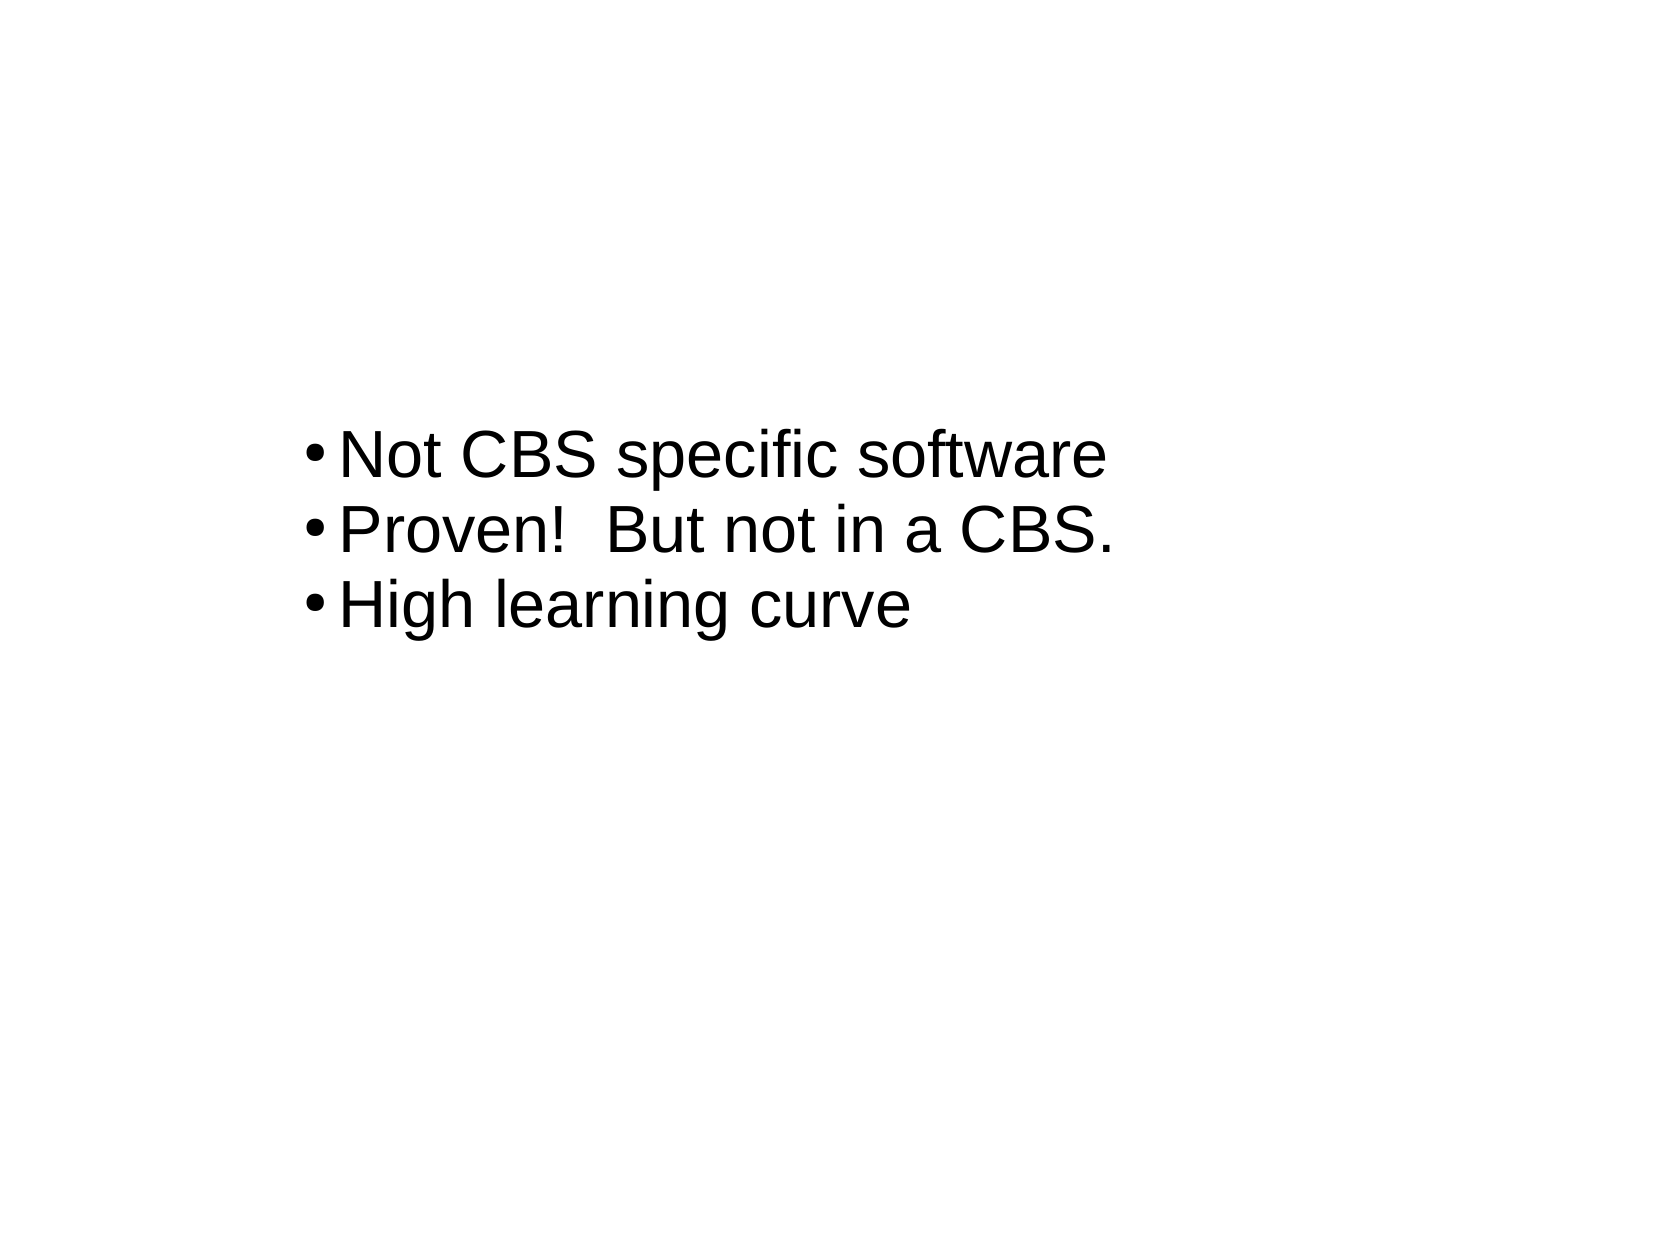

# Not CBS specific software
Proven! But not in a CBS.
High learning curve